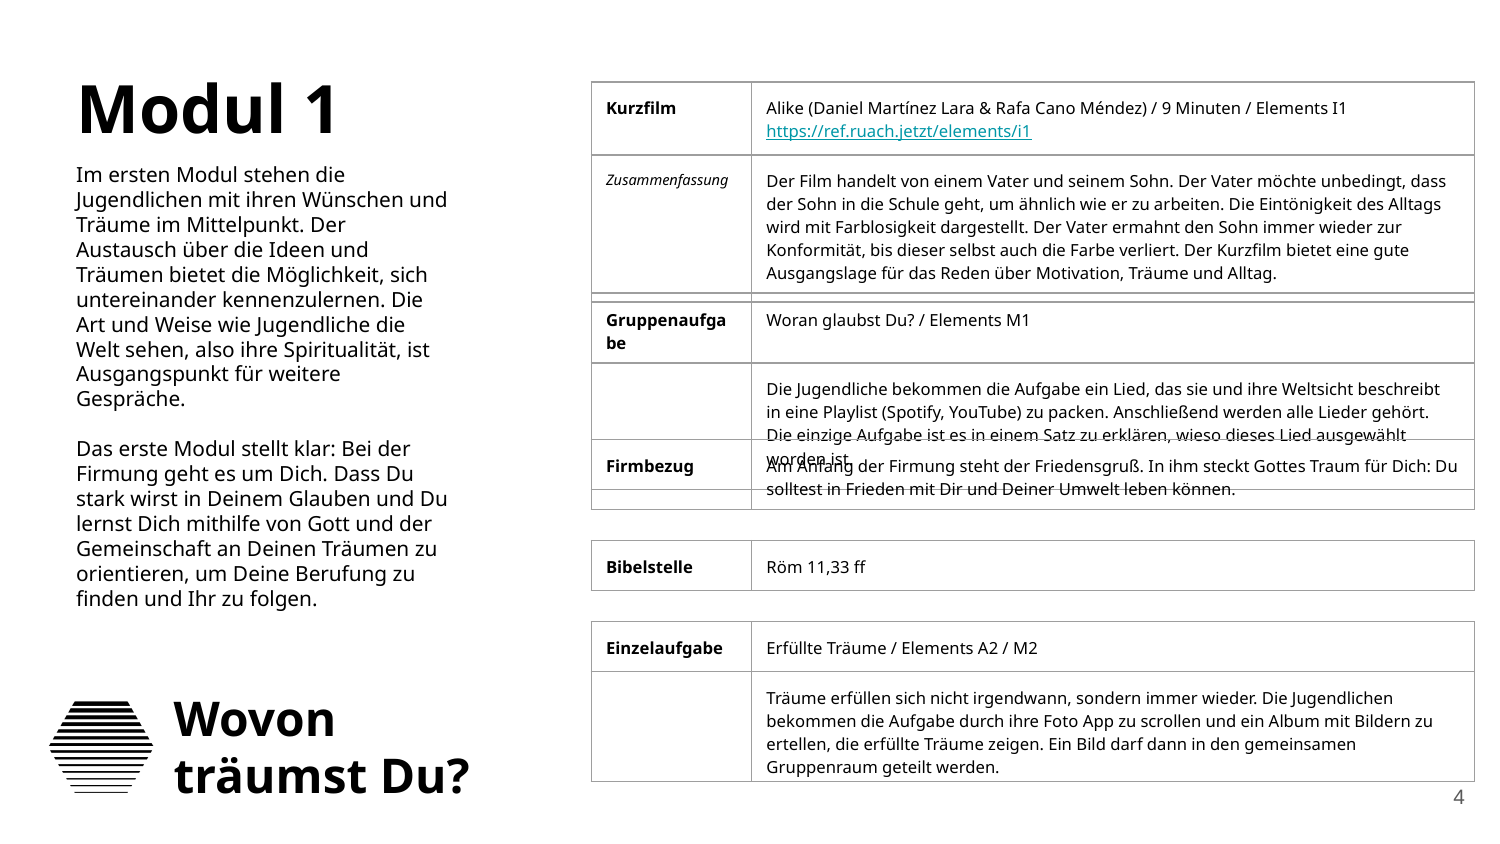

Modul 1
| Kurzfilm | Alike (Daniel Martínez Lara & Rafa Cano Méndez) / 9 Minuten / Elements I1 https://ref.ruach.jetzt/elements/i1 |
| --- | --- |
| Zusammenfassung | Der Film handelt von einem Vater und seinem Sohn. Der Vater möchte unbedingt, dass der Sohn in die Schule geht, um ähnlich wie er zu arbeiten. Die Eintönigkeit des Alltags wird mit Farblosigkeit dargestellt. Der Vater ermahnt den Sohn immer wieder zur Konformität, bis dieser selbst auch die Farbe verliert. Der Kurzfilm bietet eine gute Ausgangslage für das Reden über Motivation, Träume und Alltag. |
Im ersten Modul stehen die Jugendlichen mit ihren Wünschen und Träume im Mittelpunkt. Der Austausch über die Ideen und Träumen bietet die Möglichkeit, sich untereinander kennenzulernen. Die Art und Weise wie Jugendliche die Welt sehen, also ihre Spiritualität, ist Ausgangspunkt für weitere Gespräche.
Das erste Modul stellt klar: Bei der Firmung geht es um Dich. Dass Du stark wirst in Deinem Glauben und Du lernst Dich mithilfe von Gott und der Gemeinschaft an Deinen Träumen zu orientieren, um Deine Berufung zu finden und Ihr zu folgen.
| Gruppenaufgabe | Woran glaubst Du? / Elements M1 |
| --- | --- |
| | Die Jugendliche bekommen die Aufgabe ein Lied, das sie und ihre Weltsicht beschreibt in eine Playlist (Spotify, YouTube) zu packen. Anschließend werden alle Lieder gehört. Die einzige Aufgabe ist es in einem Satz zu erklären, wieso dieses Lied ausgewählt worden ist. |
| Firmbezug | Am Anfang der Firmung steht der Friedensgruß. In ihm steckt Gottes Traum für Dich: Du solltest in Frieden mit Dir und Deiner Umwelt leben können. |
| --- | --- |
| Bibelstelle | Röm 11,33 ff |
| --- | --- |
| Einzelaufgabe | Erfüllte Träume / Elements A2 / M2 |
| --- | --- |
| | Träume erfüllen sich nicht irgendwann, sondern immer wieder. Die Jugendlichen bekommen die Aufgabe durch ihre Foto App zu scrollen und ein Album mit Bildern zu ertellen, die erfüllte Träume zeigen. Ein Bild darf dann in den gemeinsamen Gruppenraum geteilt werden. |
Wovon träumst Du?